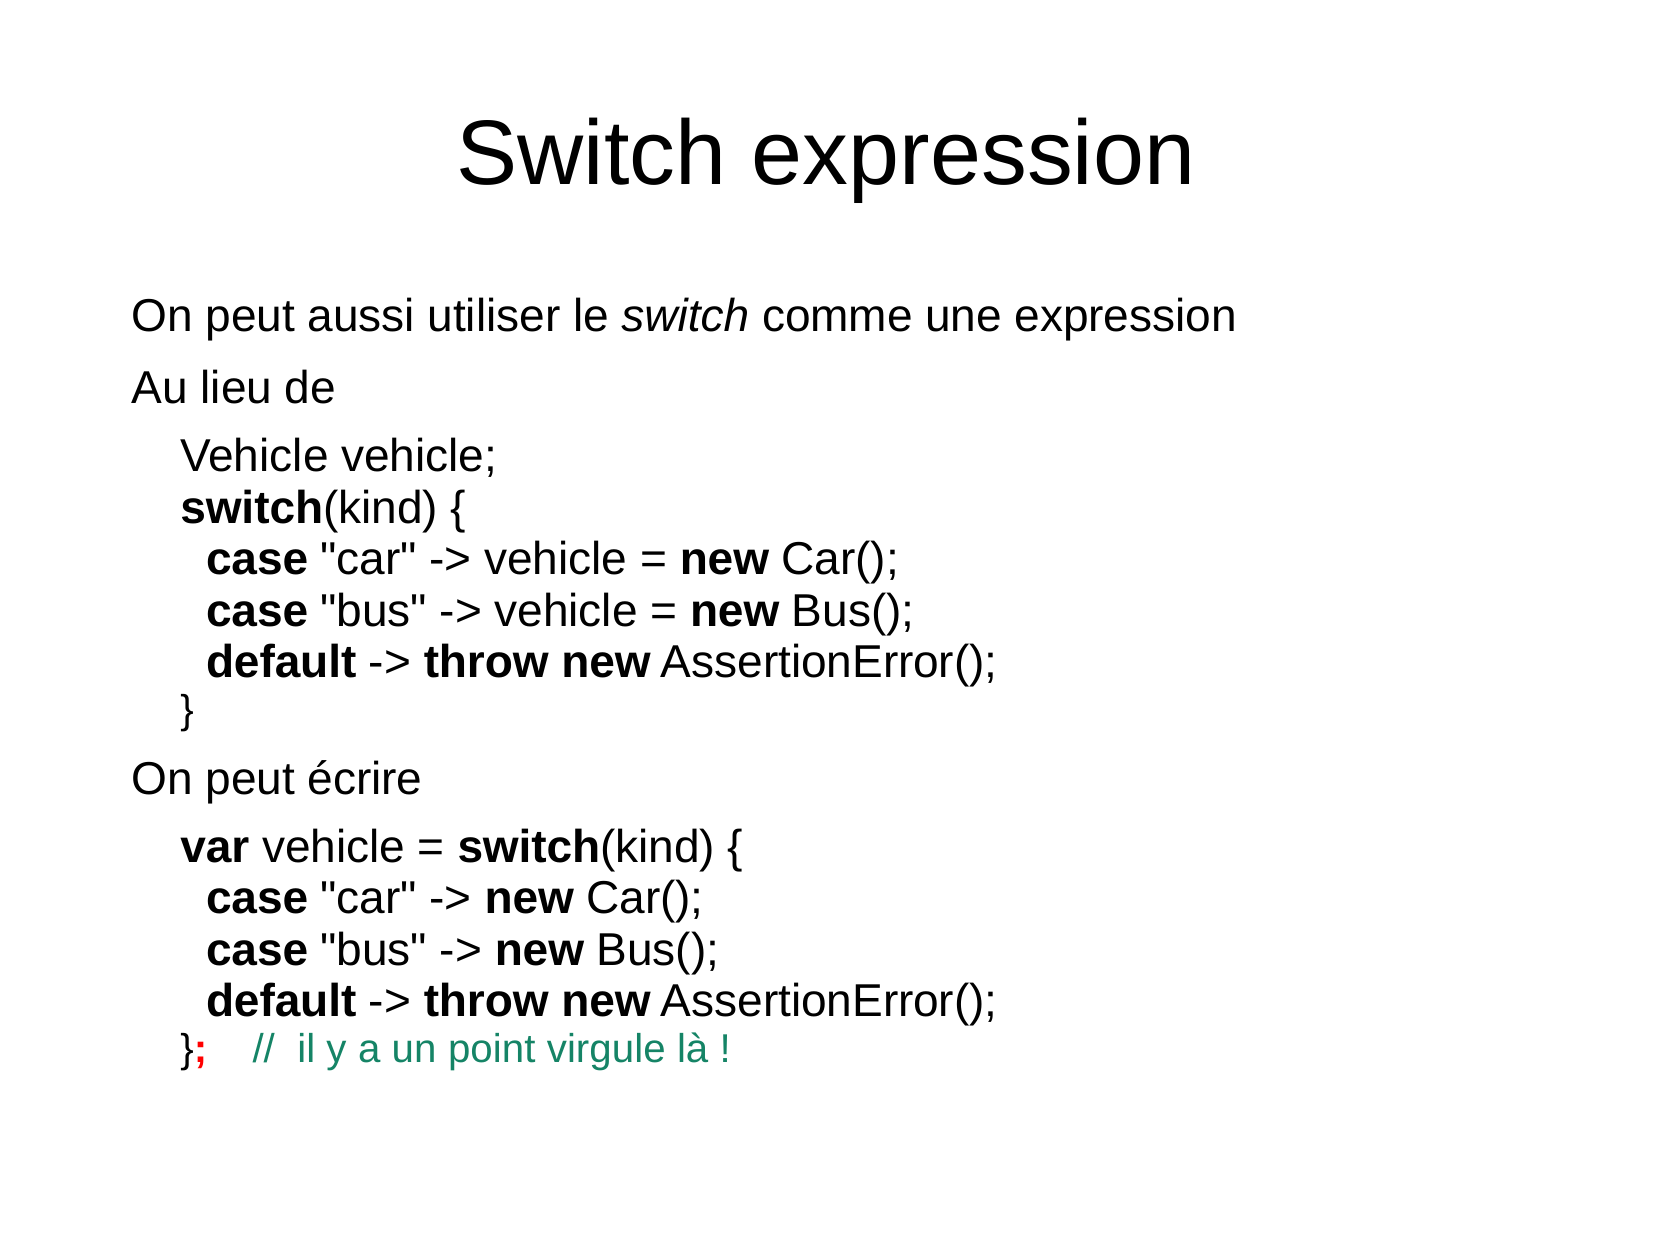

# Switch expression
On peut aussi utiliser le switch comme une expression
Au lieu de
Vehicle vehicle;
switch(kind) {
 case "car" -> vehicle = new Car();
 case "bus" -> vehicle = new Bus();
 default -> throw new AssertionError();
}
On peut écrire
var vehicle = switch(kind) {
 case "car" -> new Car();
 case "bus" -> new Bus();
 default -> throw new AssertionError();
}; // il y a un point virgule là !